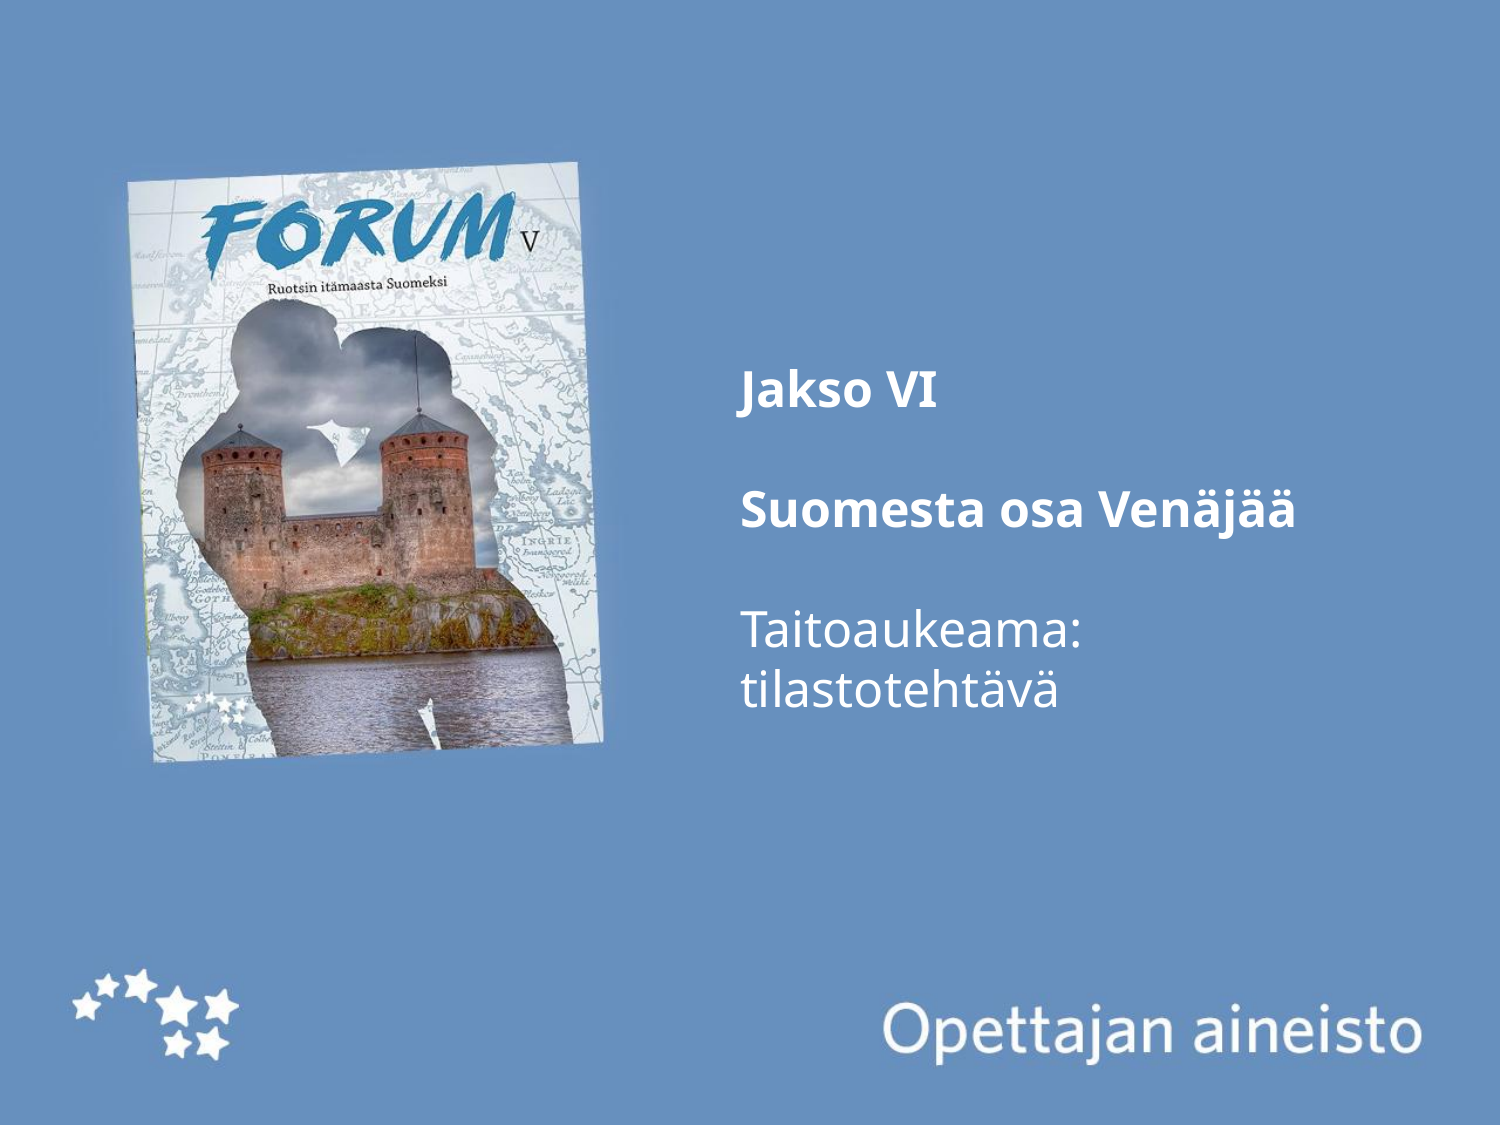

Luku x
Luvun otsikko
Jakso VI
Suomesta osa Venäjää
Taitoaukeama: tilastotehtävä